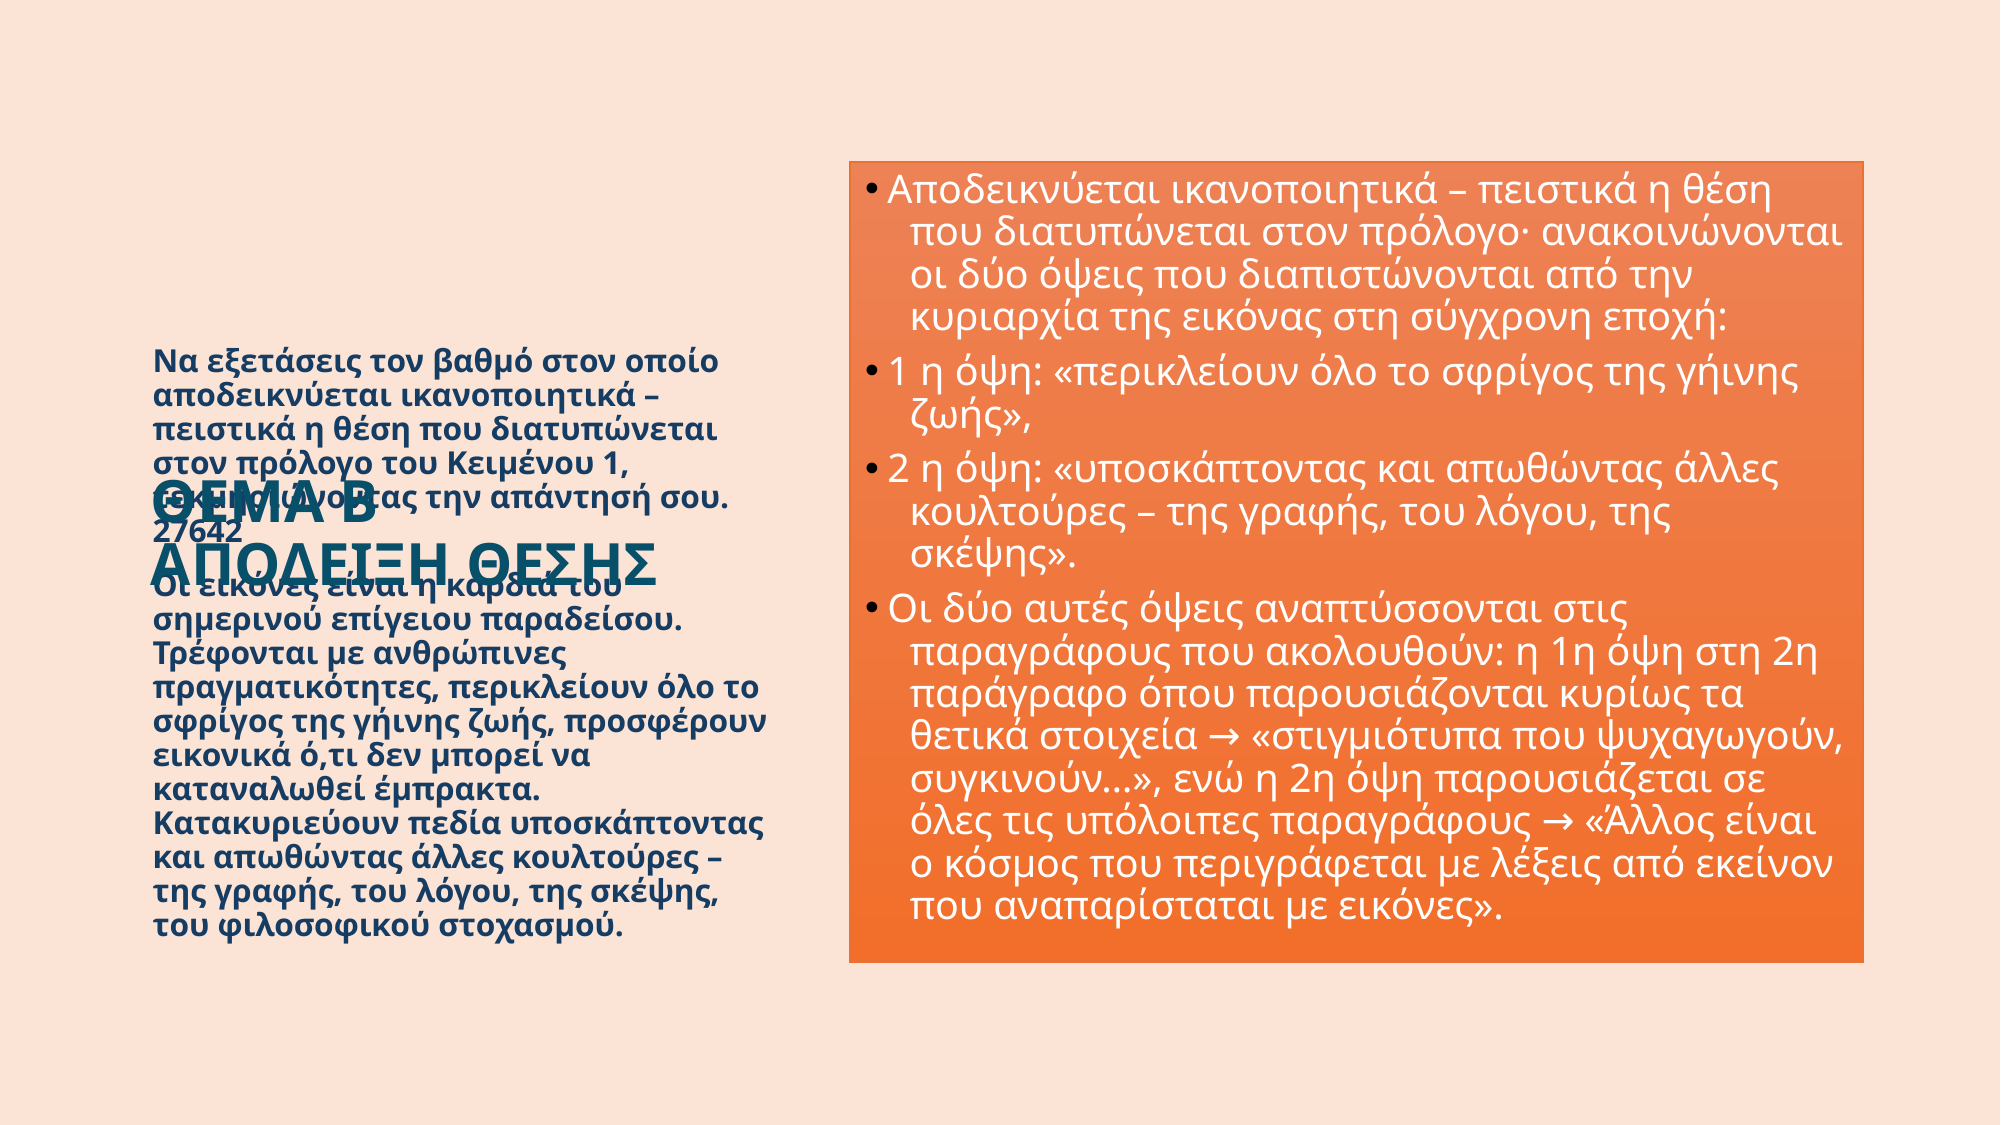

ΘΕΜΑ Β
ΑΠΟΔΕΙΞΗ ΘΕΣΗΣ
# Αποδεικνύεται ικανοποιητικά – πειστικά η θέση που διατυπώνεται στον πρόλογο· ανακοινώνονται οι δύο όψεις που διαπιστώνονται από την κυριαρχία της εικόνας στη σύγχρονη εποχή:
1 η όψη: «περικλείουν όλο το σφρίγος της γήινης ζωής»,
2 η όψη: «υποσκάπτοντας και απωθώντας άλλες κουλτούρες – της γραφής, του λόγου, της σκέψης».
Οι δύο αυτές όψεις αναπτύσσονται στις παραγράφους που ακολουθούν: η 1η όψη στη 2η παράγραφο όπου παρουσιάζονται κυρίως τα θετικά στοιχεία → «στιγμιότυπα που ψυχαγωγούν, συγκινούν…», ενώ η 2η όψη παρουσιάζεται σε όλες τις υπόλοιπες παραγράφους → «Άλλος είναι ο κόσμος που περιγράφεται με λέξεις από εκείνον που αναπαρίσταται με εικόνες».
Να εξετάσεις τον βαθμό στον οποίο αποδεικνύεται ικανοποιητικά – πειστικά η θέση που διατυπώνεται στον πρόλογο του Κειμένου 1, τεκμηριώνοντας την απάντησή σου. 27642
Οι εικόνες είναι η καρδιά του σημερινού επίγειου παραδείσου. Τρέφονται με ανθρώπινες πραγματικότητες, περικλείουν όλο το σφρίγος της γήινης ζωής, προσφέρουν εικονικά ό,τι δεν μπορεί να καταναλωθεί έμπρακτα. Κατακυριεύουν πεδία υποσκάπτοντας και απωθώντας άλλες κουλτούρες – της γραφής, του λόγου, της σκέψης, του φιλοσοφικού στοχασμού.